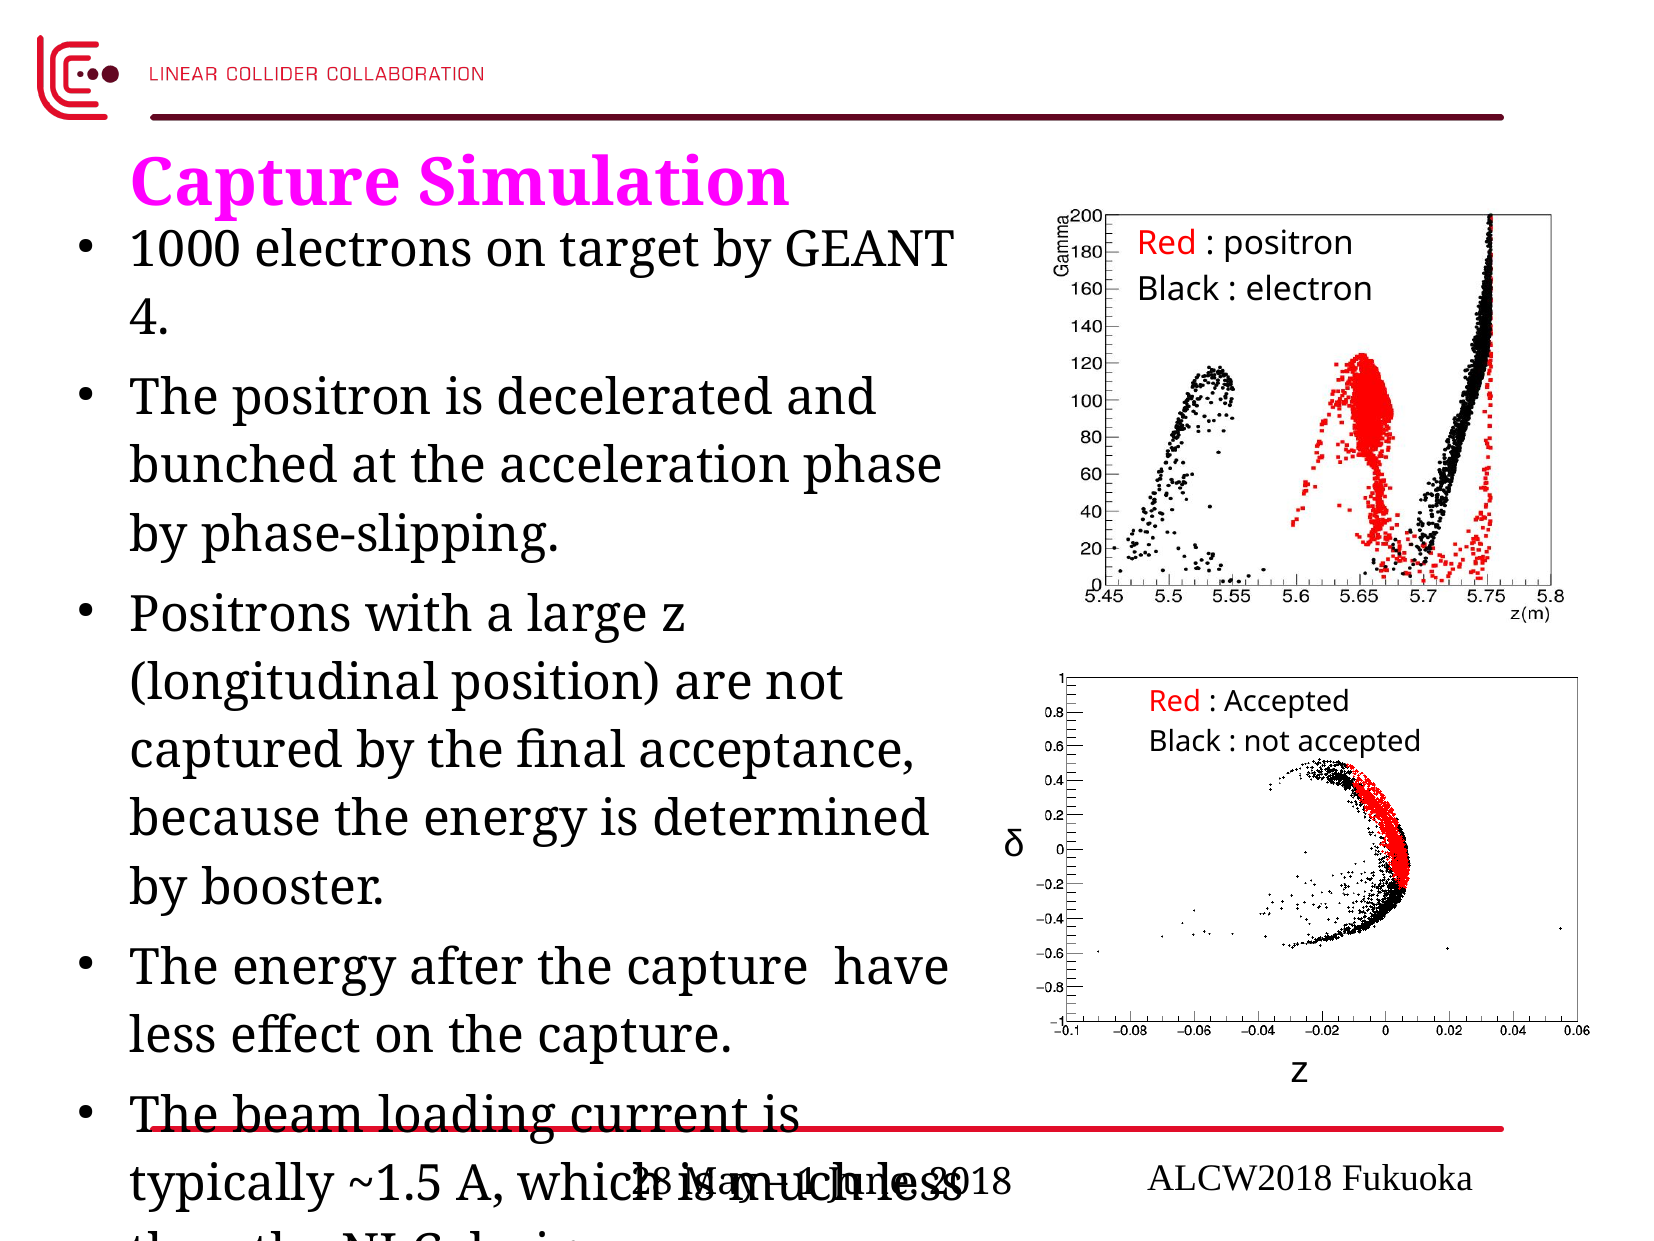

# Capture Simulation
Red : positron
Black : electron
1000 electrons on target by GEANT 4.
The positron is decelerated and bunched at the acceleration phase by phase-slipping.
Positrons with a large z (longitudinal position) are not captured by the final acceptance, because the energy is determined by booster.
The energy after the capture have less effect on the capture.
The beam loading current is typically ~1.5 A, which is much less than the NLC design.
Red : Accepted
Black : not accepted
δ
z